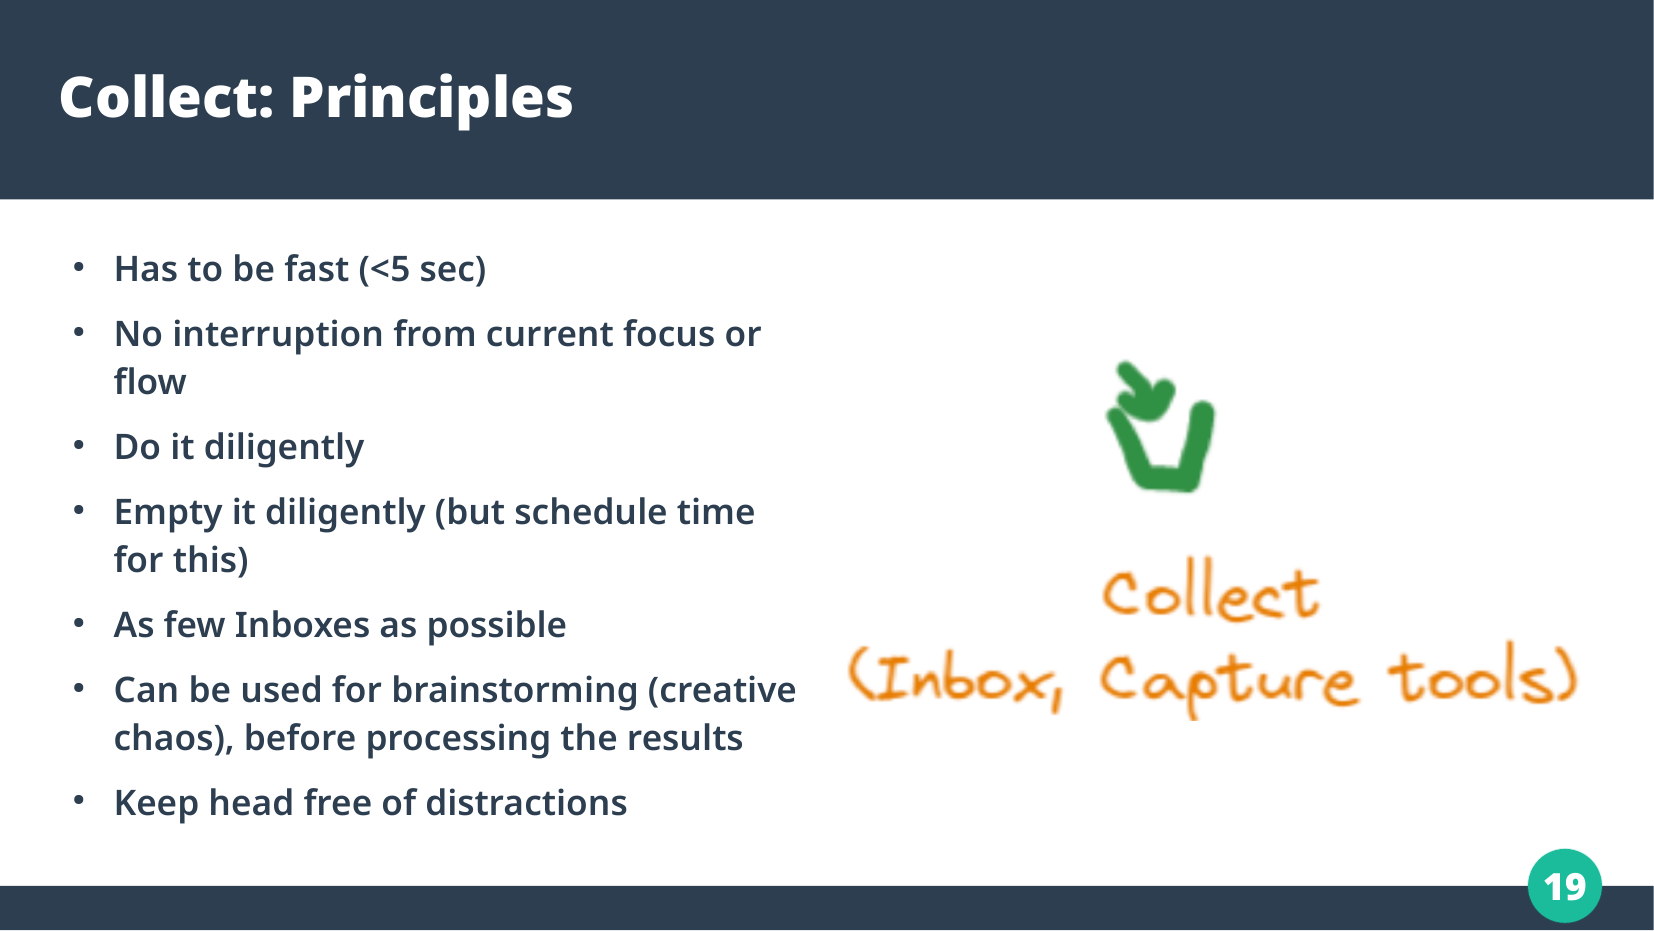

# Collect: Principles
Has to be fast (<5 sec)
No interruption from current focus or flow
Do it diligently
Empty it diligently (but schedule time for this)
As few Inboxes as possible
Can be used for brainstorming (creative chaos), before processing the results
Keep head free of distractions